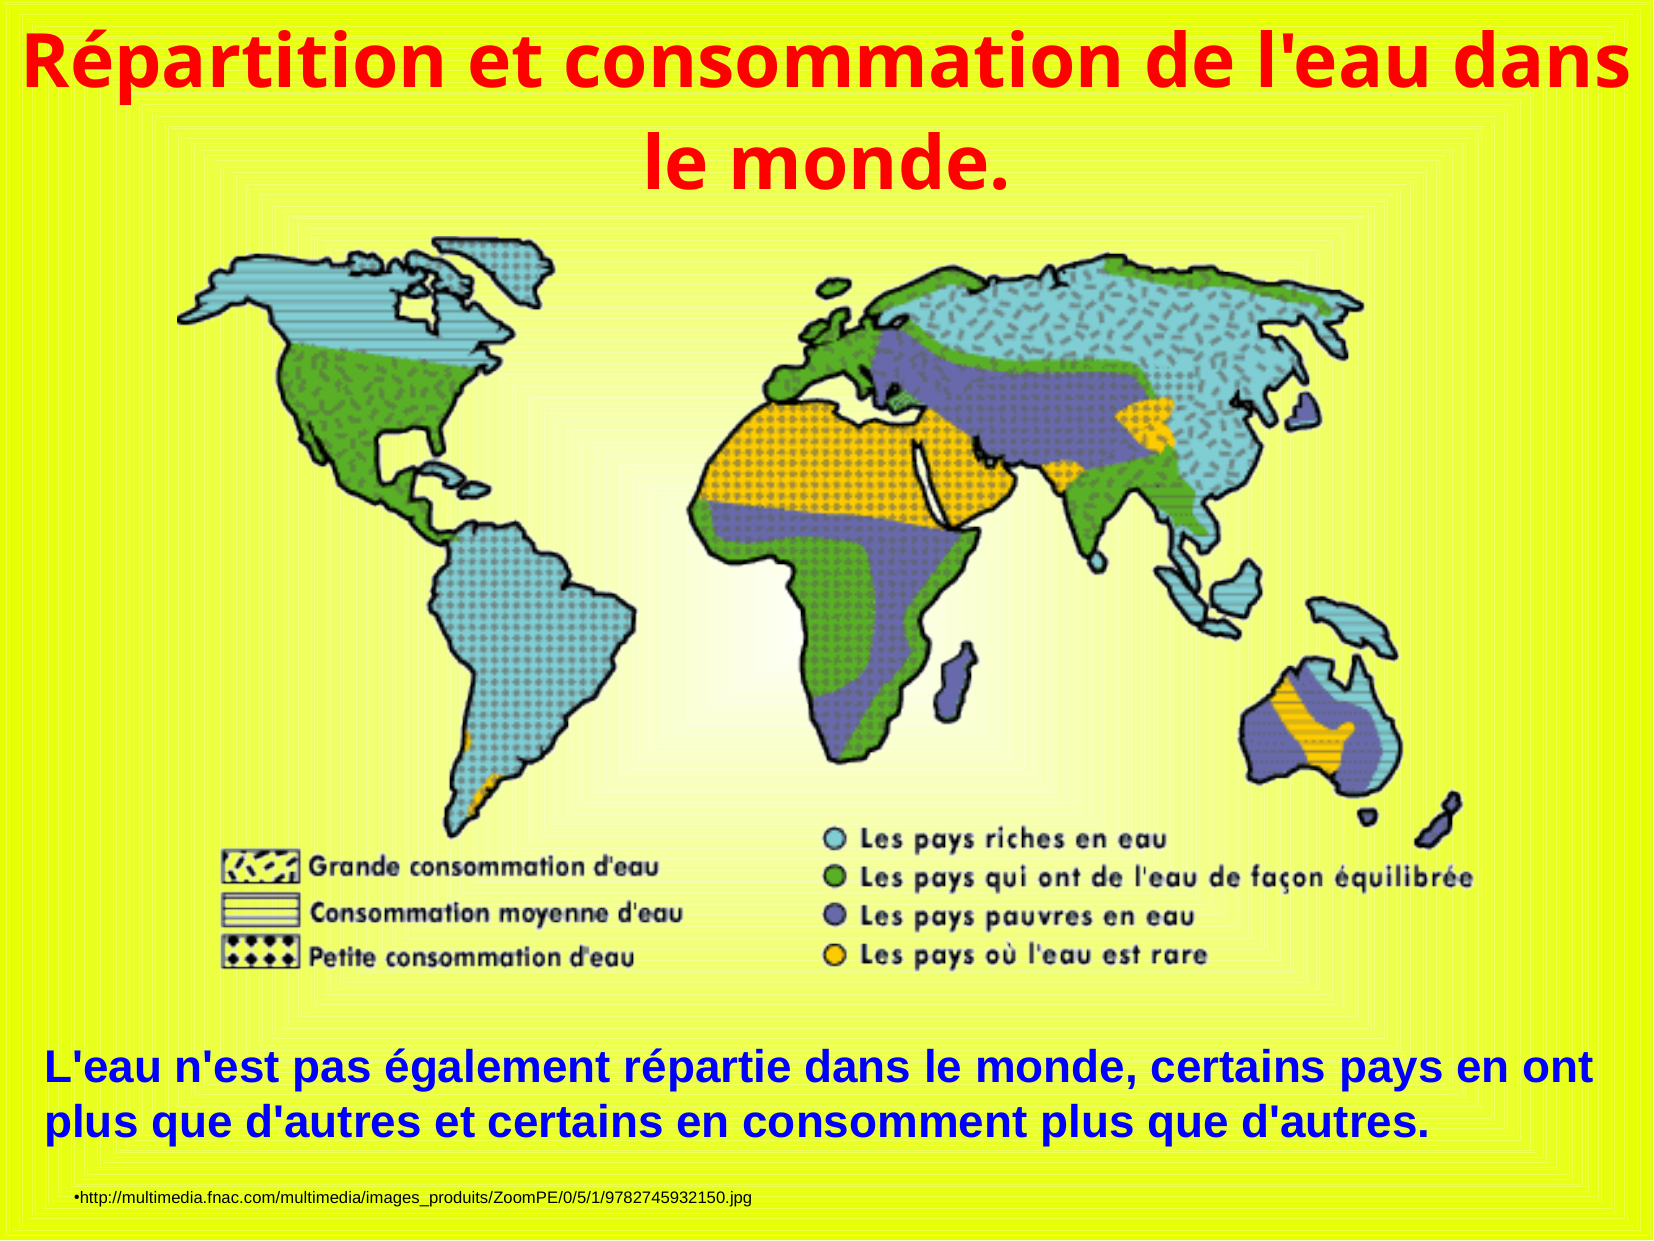

Répartition et consommation de l'eau dans le monde.
L'eau n'est pas également répartie dans le monde, certains pays en ont plus que d'autres et certains en consomment plus que d'autres.
http://multimedia.fnac.com/multimedia/images_produits/ZoomPE/0/5/1/9782745932150.jpg